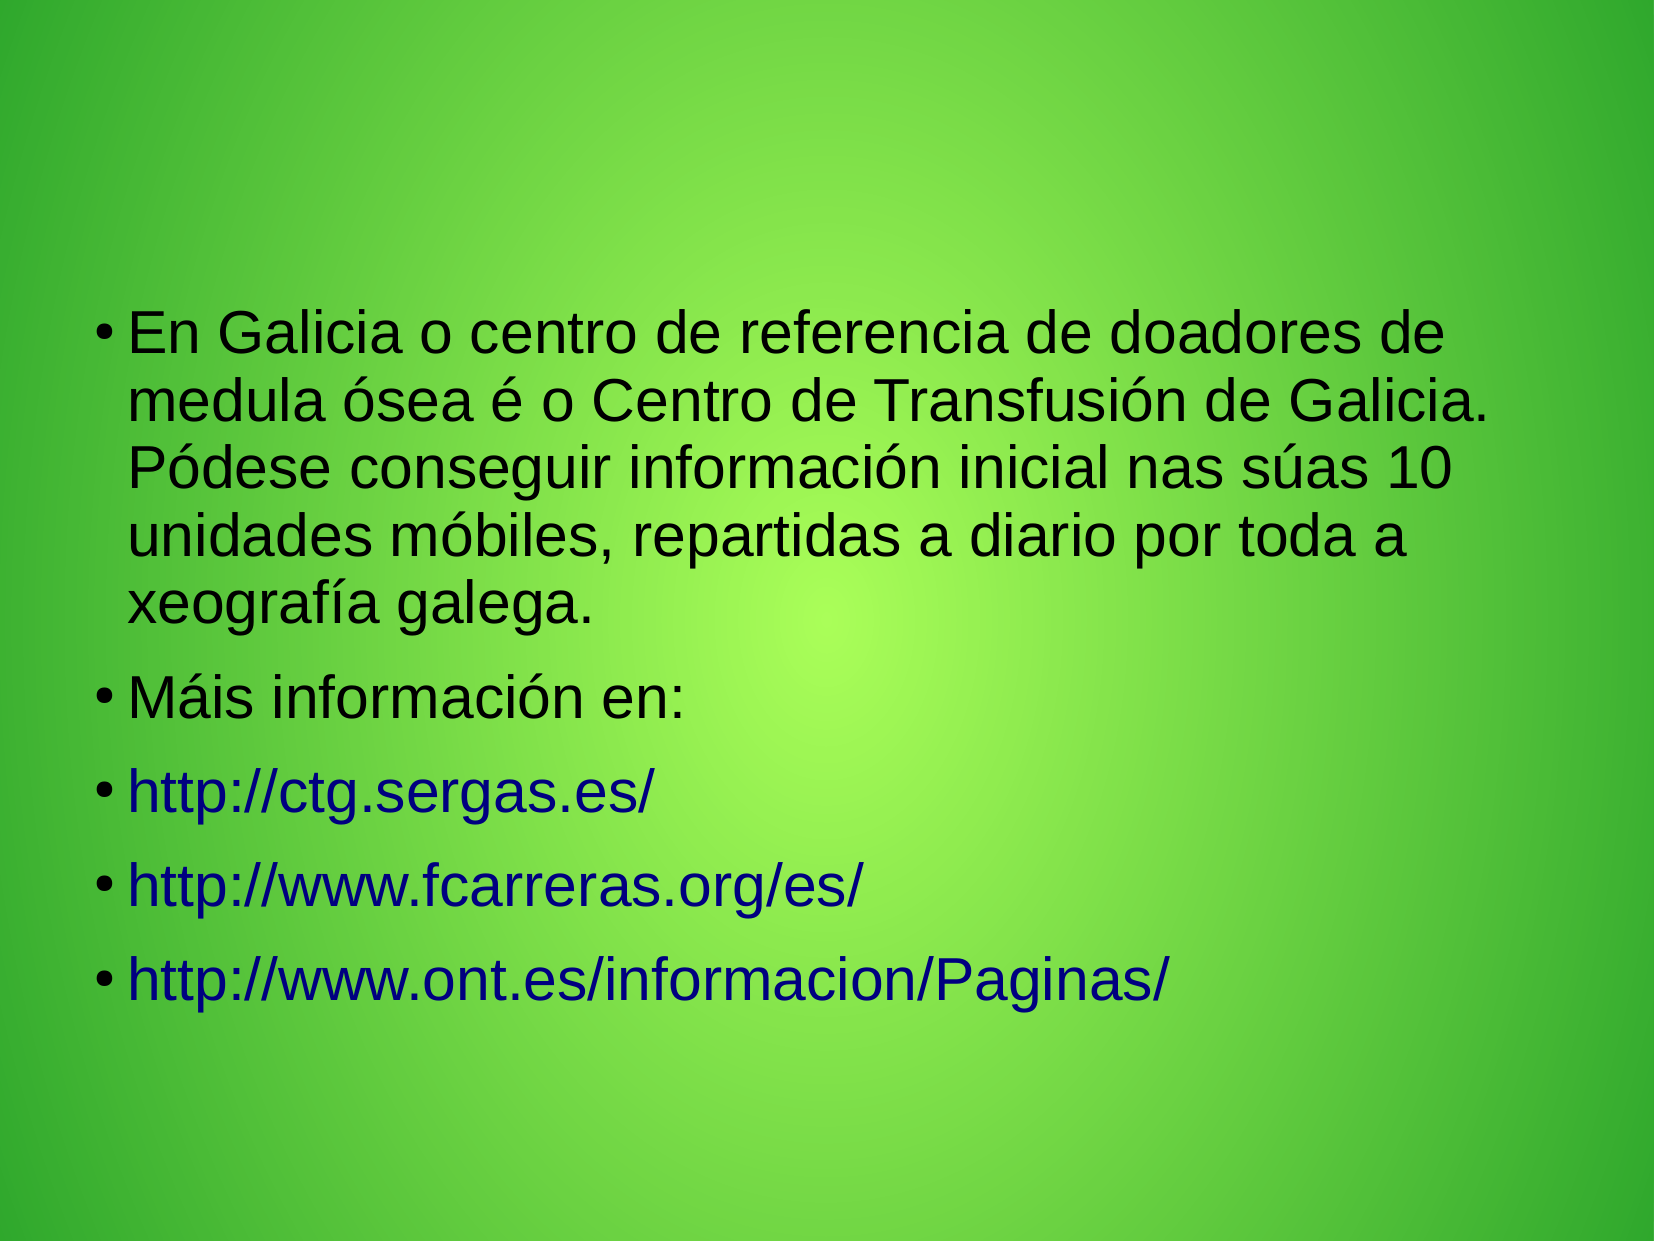

# En Galicia o centro de referencia de doadores de medula ósea é o Centro de Transfusión de Galicia. Pódese conseguir información inicial nas súas 10 unidades móbiles, repartidas a diario por toda a xeografía galega.
Máis información en:
http://ctg.sergas.es/
http://www.fcarreras.org/es/
http://www.ont.es/informacion/Paginas/